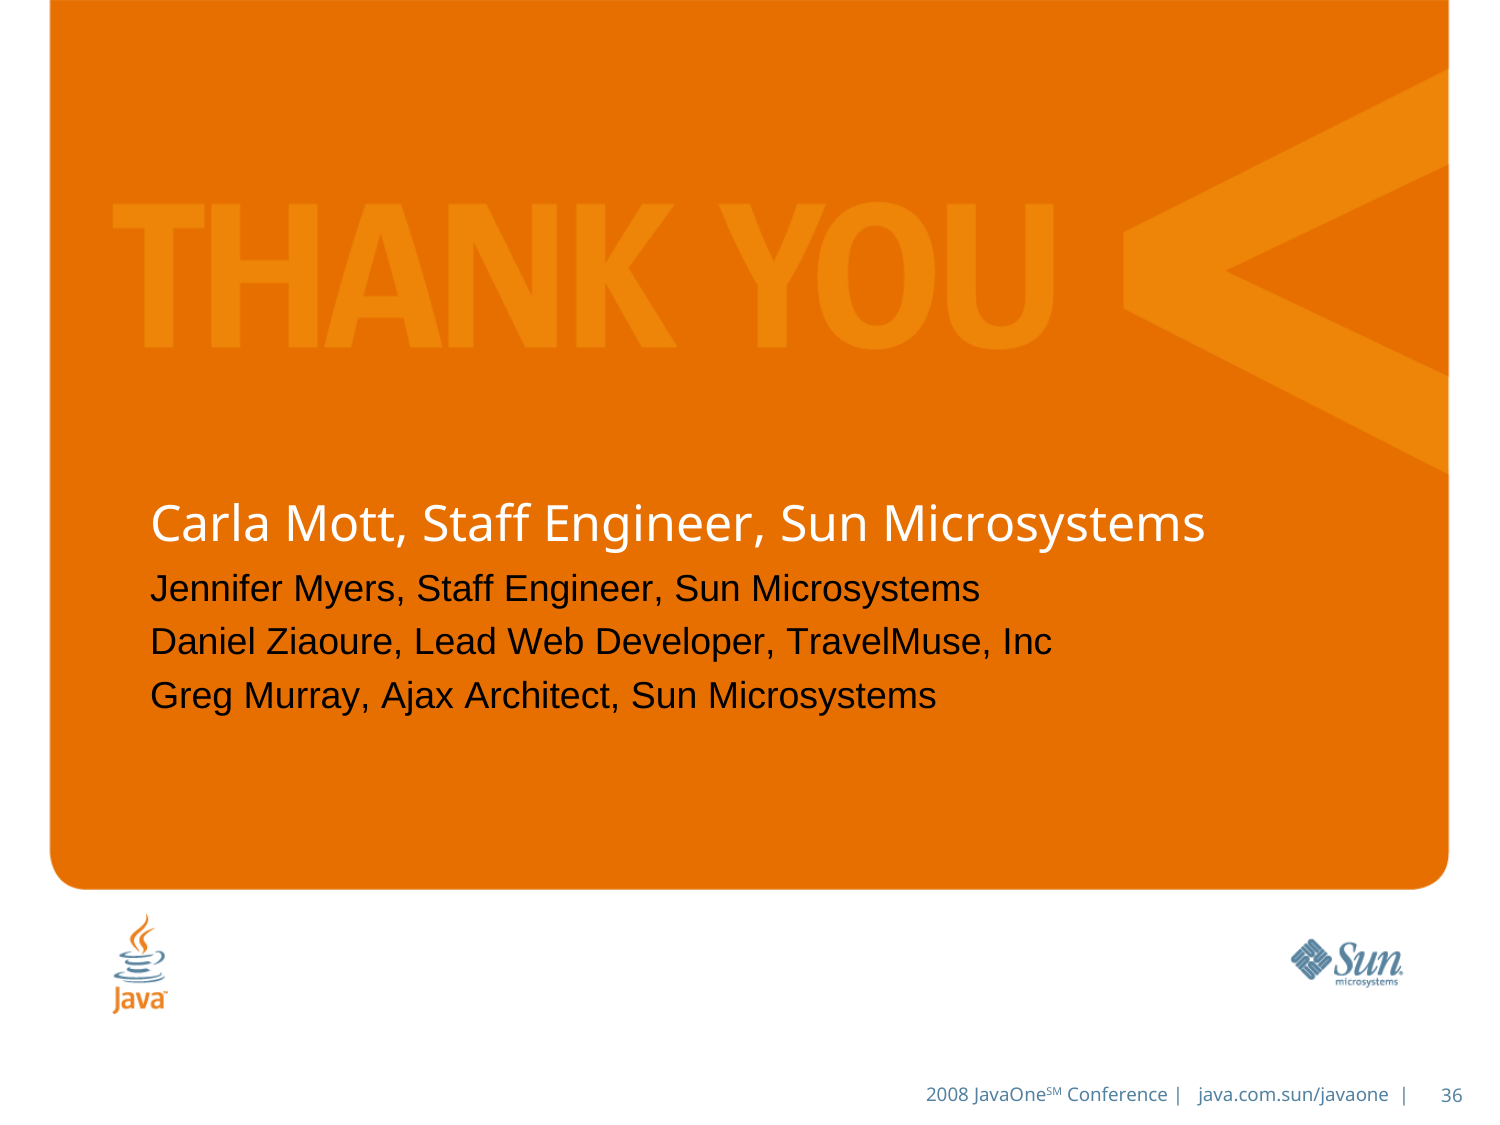

Carla Mott, Staff Engineer, Sun Microsystems
Jennifer Myers, Staff Engineer, Sun Microsystems
Daniel Ziaoure, Lead Web Developer, TravelMuse, Inc
Greg Murray, Ajax Architect, Sun Microsystems